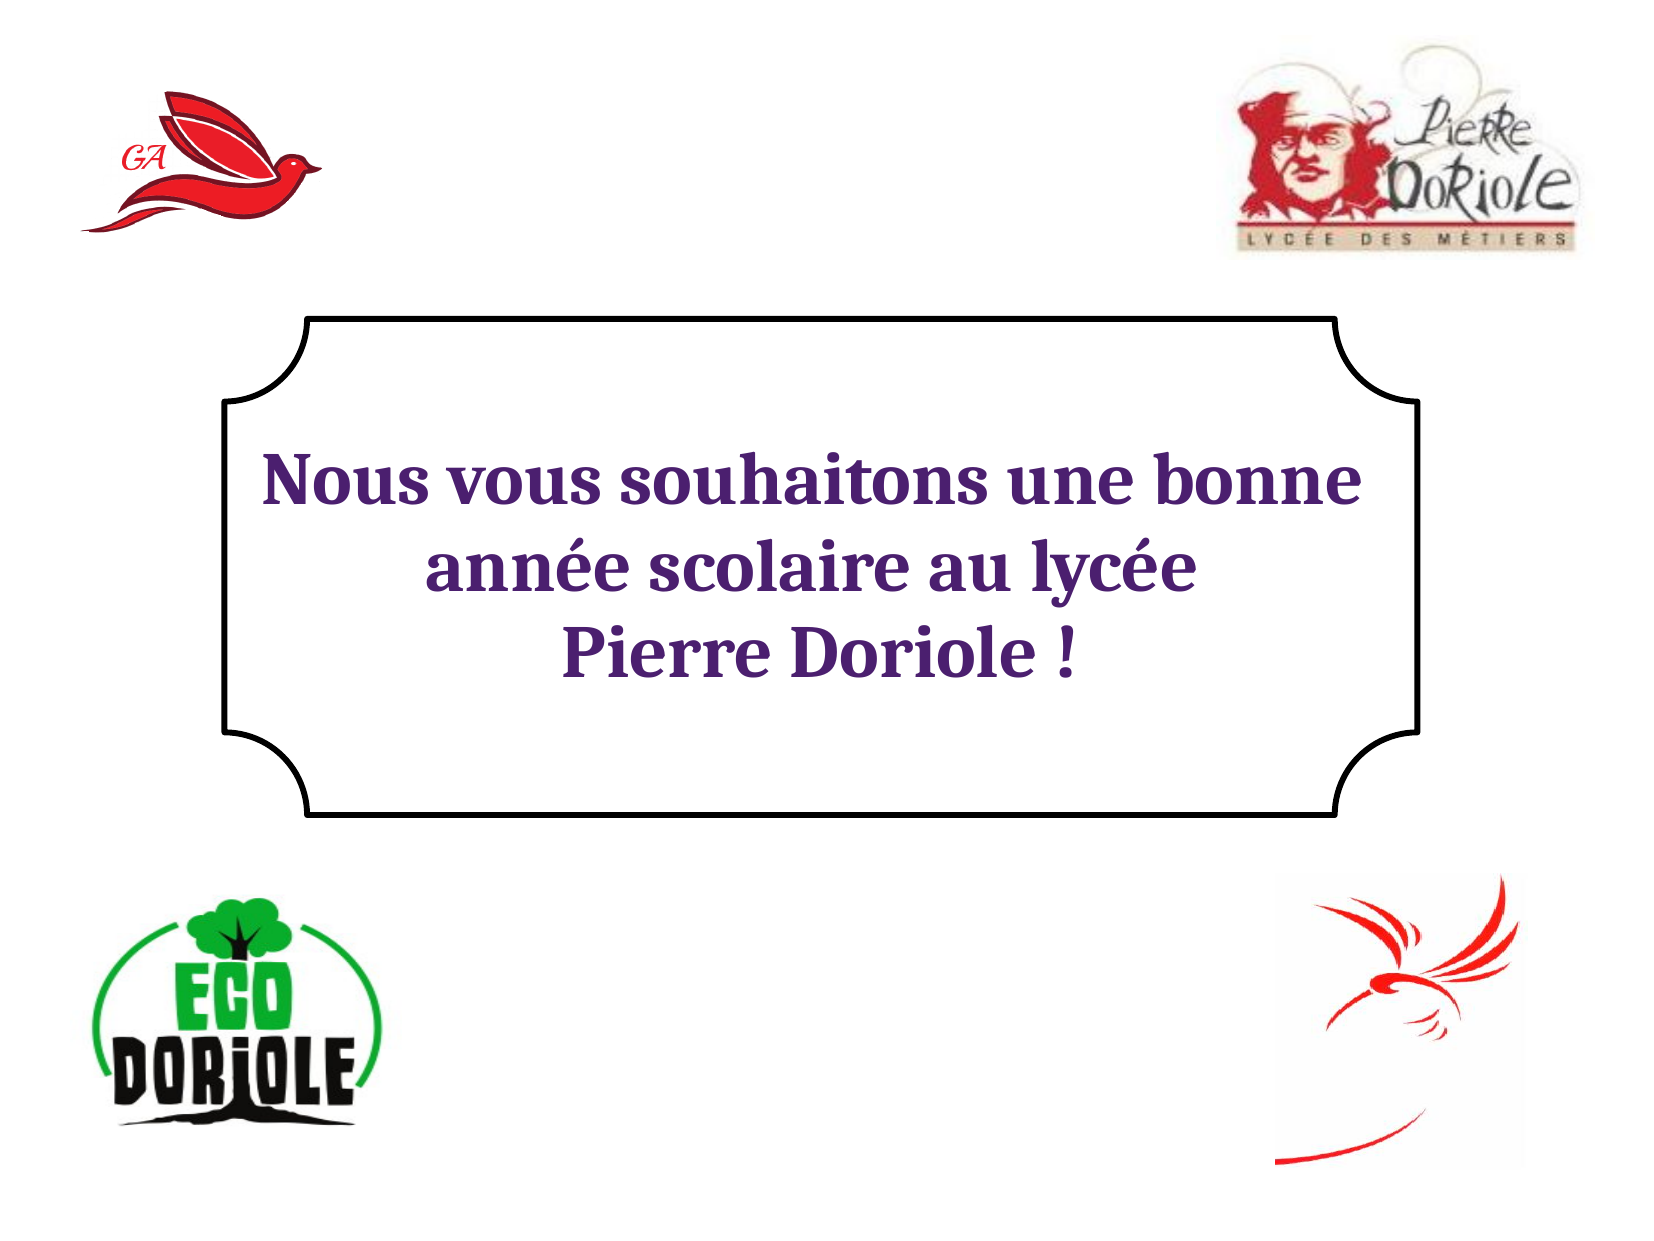

Nous vous souhaitons une bonne
année scolaire au lycée
Pierre Doriole !